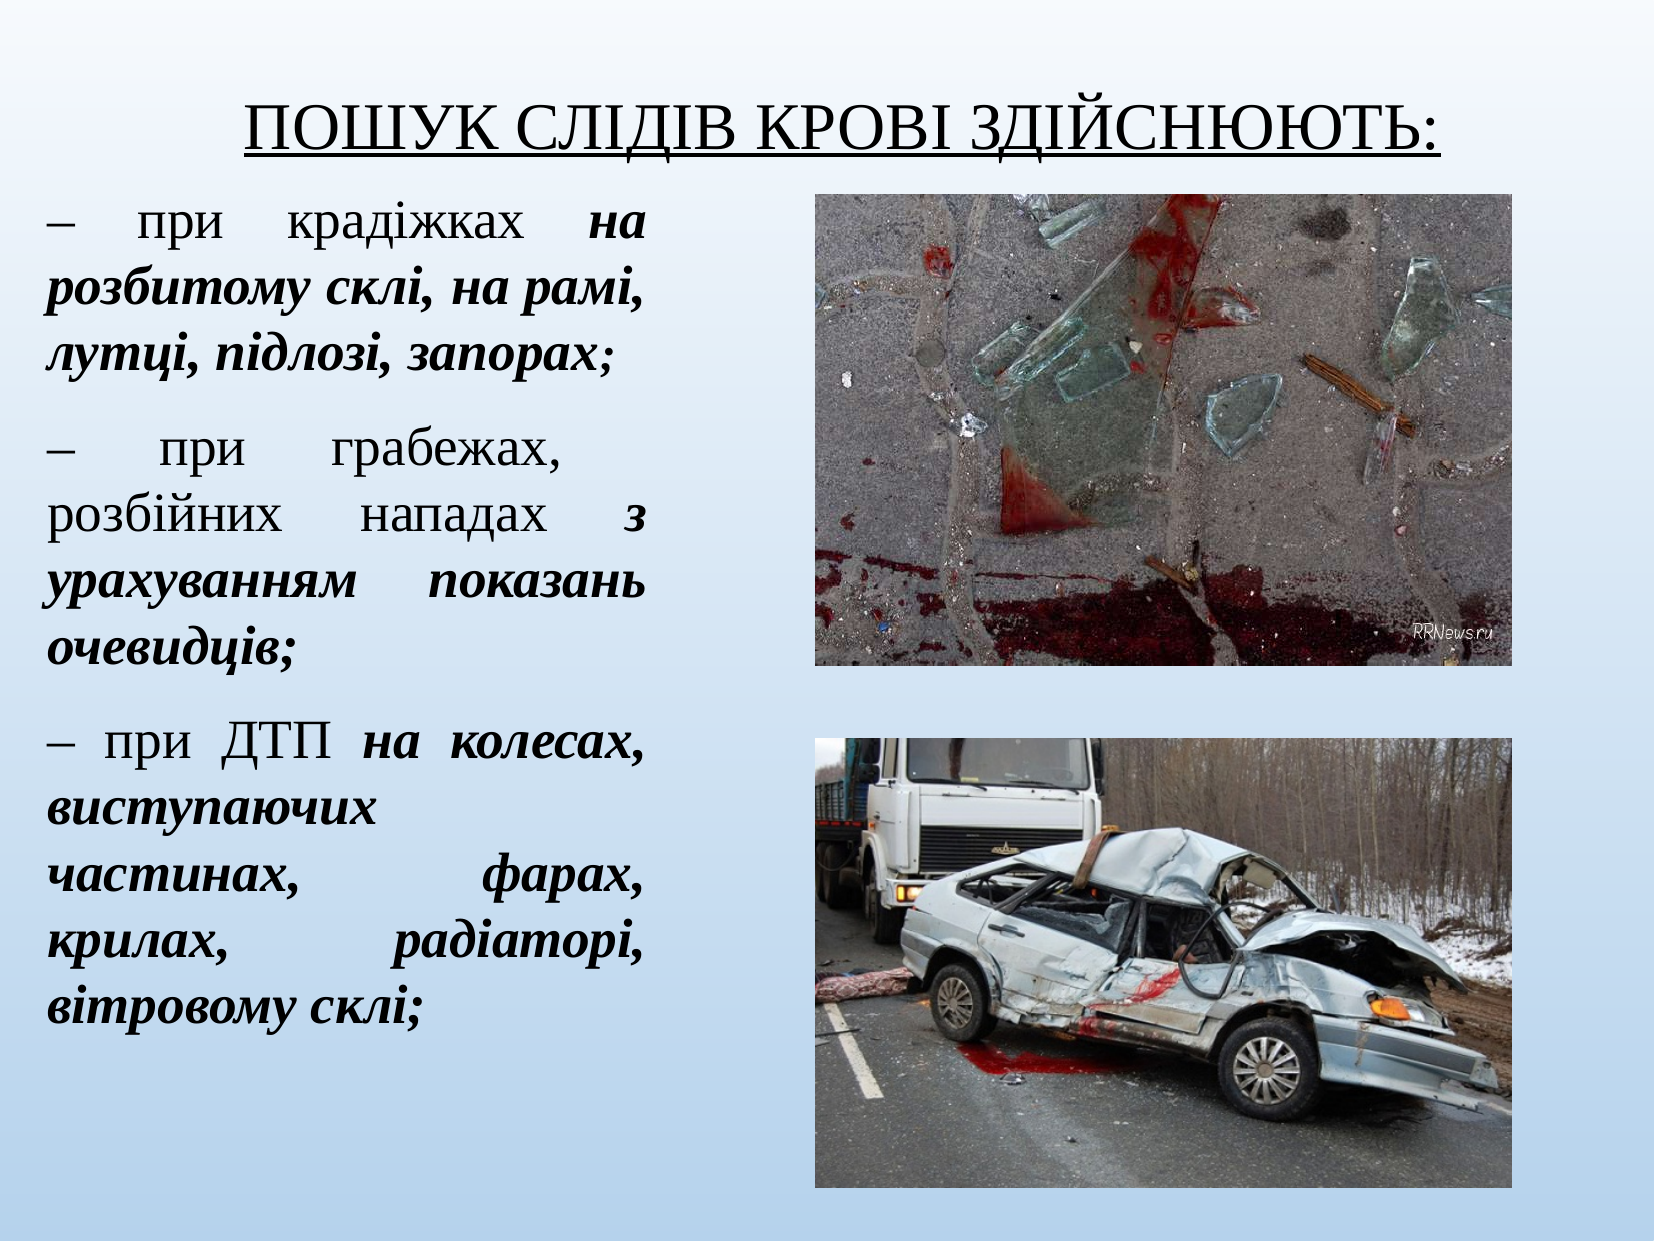

# ПОШУК СЛІДІВ КРОВІ ЗДІЙСНЮЮТЬ:
– при крадіжках на розбитому склі, на рамі, лутці, підлозі, запорах;
– при грабежах, розбійних нападах з урахуванням показань очевидців;
– при ДТП на колесах, виступаючих частинах, фарах, крилах, радіаторі, вітровому склі;